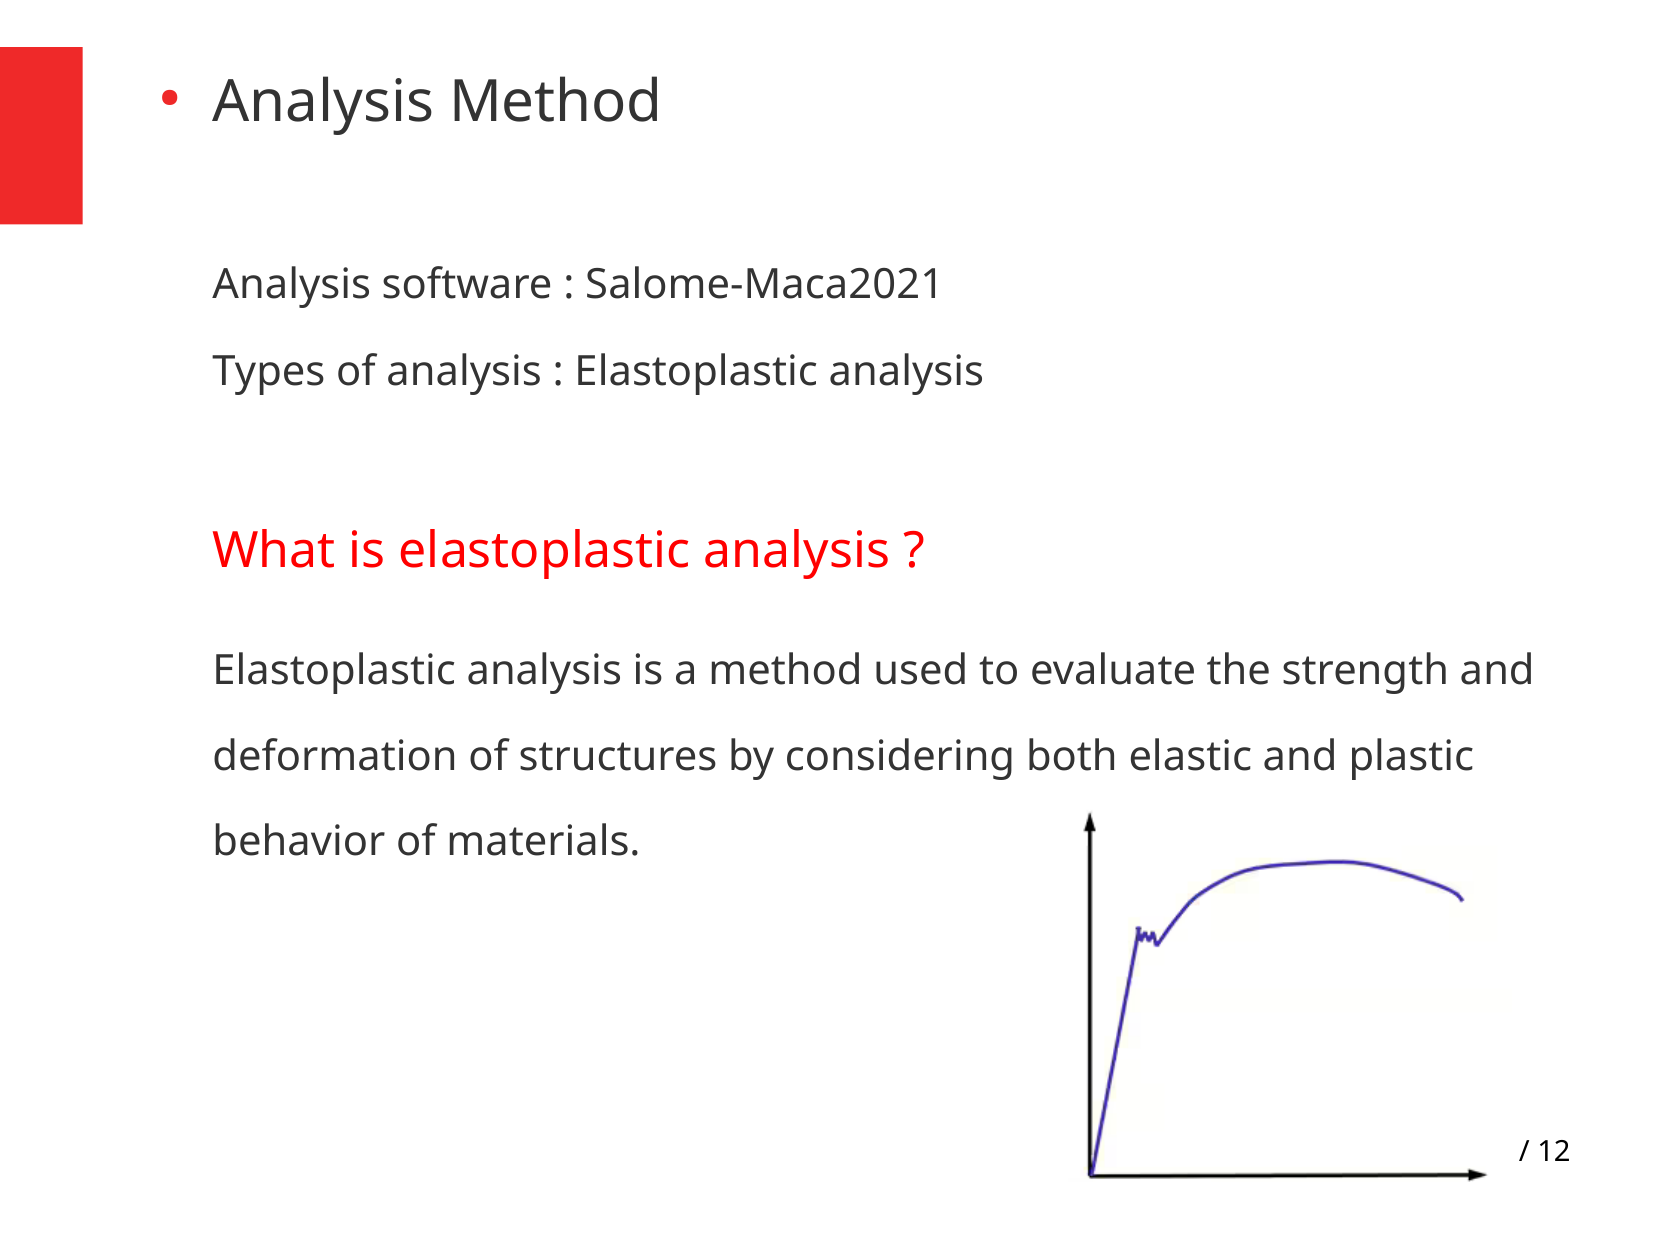

#
Analysis Method
Analysis software : Salome-Maca2021
Types of analysis : Elastoplastic analysis
What is elastoplastic analysis ?
Elastoplastic analysis is a method used to evaluate the strength and deformation of structures by considering both elastic and plastic behavior of materials.
5